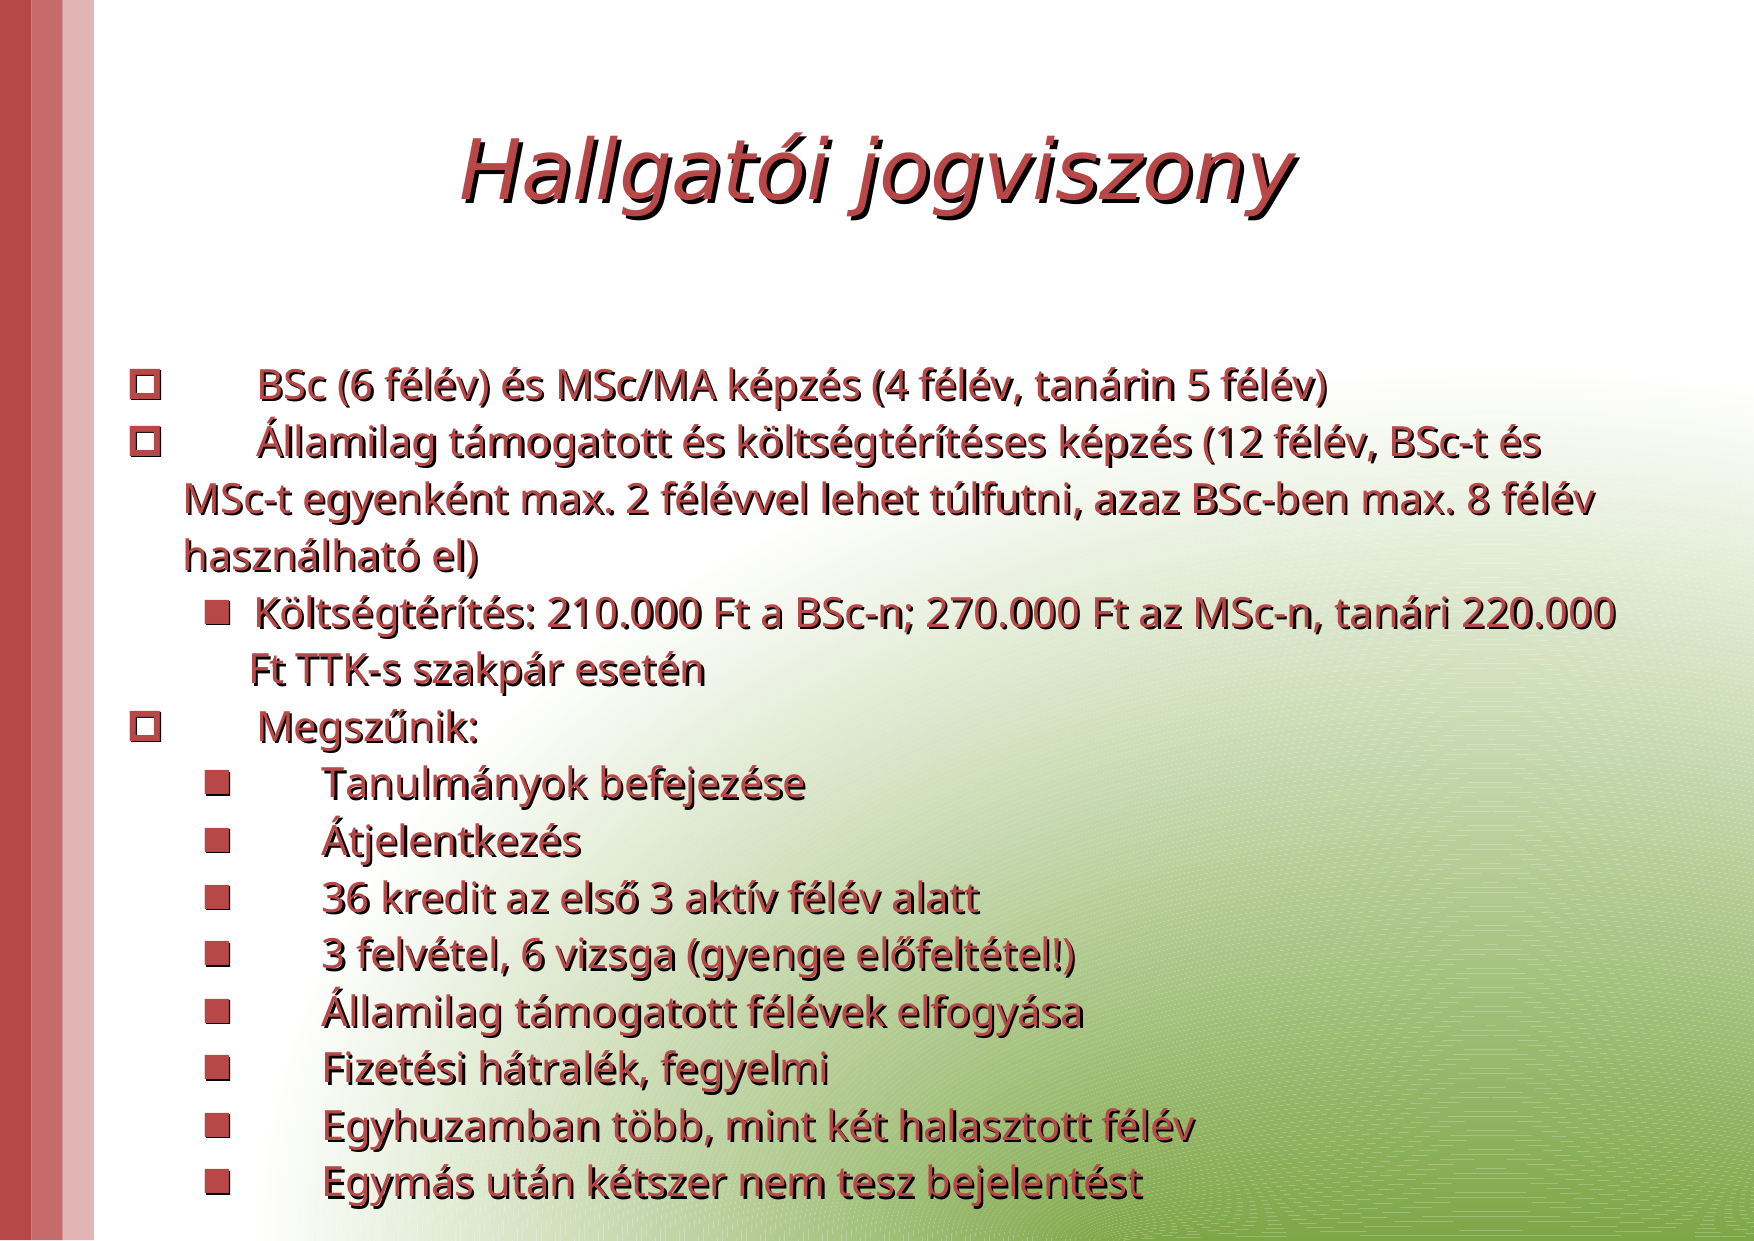

# Hallgatói jogviszony
p	BSc (6 félév) és MSc/MA képzés (4 félév, tanárin 5 félév)
p	Államilag támogatott és költségtérítéses képzés (12 félév, BSc-t és MSc-t egyenként max. 2 félévvel lehet túlfutni, azaz BSc-ben max. 8 félév használható el)
n Költségtérítés: 210.000 Ft a BSc-n; 270.000 Ft az MSc-n, tanári 220.000 Ft TTK-s szakpár esetén
p	Megszűnik:
n	Tanulmányok befejezése
n	Átjelentkezés
n	36 kredit az első 3 aktív félév alatt
n	3 felvétel, 6 vizsga (gyenge előfeltétel!)
n	Államilag támogatott félévek elfogyása
n	Fizetési hátralék, fegyelmi
n	Egyhuzamban több, mint két halasztott félév
n	Egymás után kétszer nem tesz bejelentést